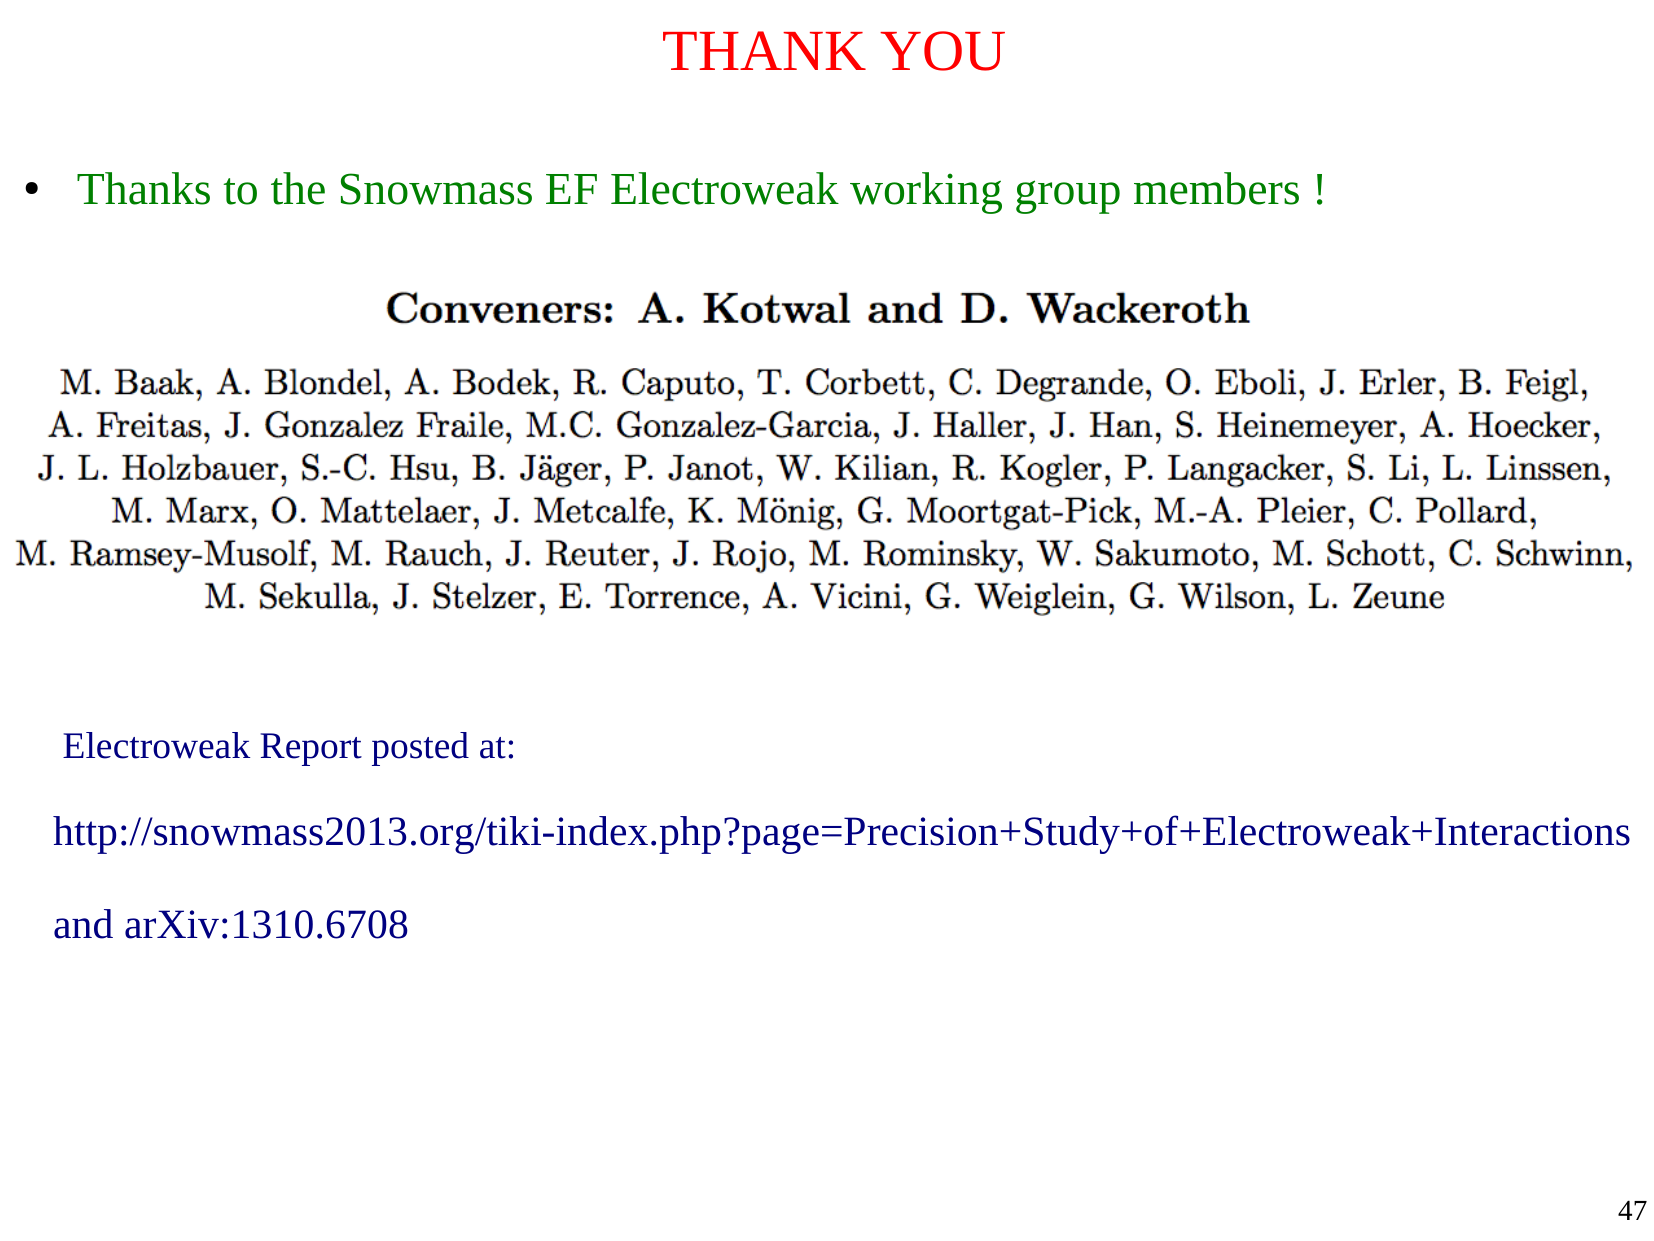

# THANK YOU
Thanks to the Snowmass EF Electroweak working group members !
 Electroweak Report posted at:
http://snowmass2013.org/tiki-index.php?page=Precision+Study+of+Electroweak+Interactions
and arXiv:1310.6708
47